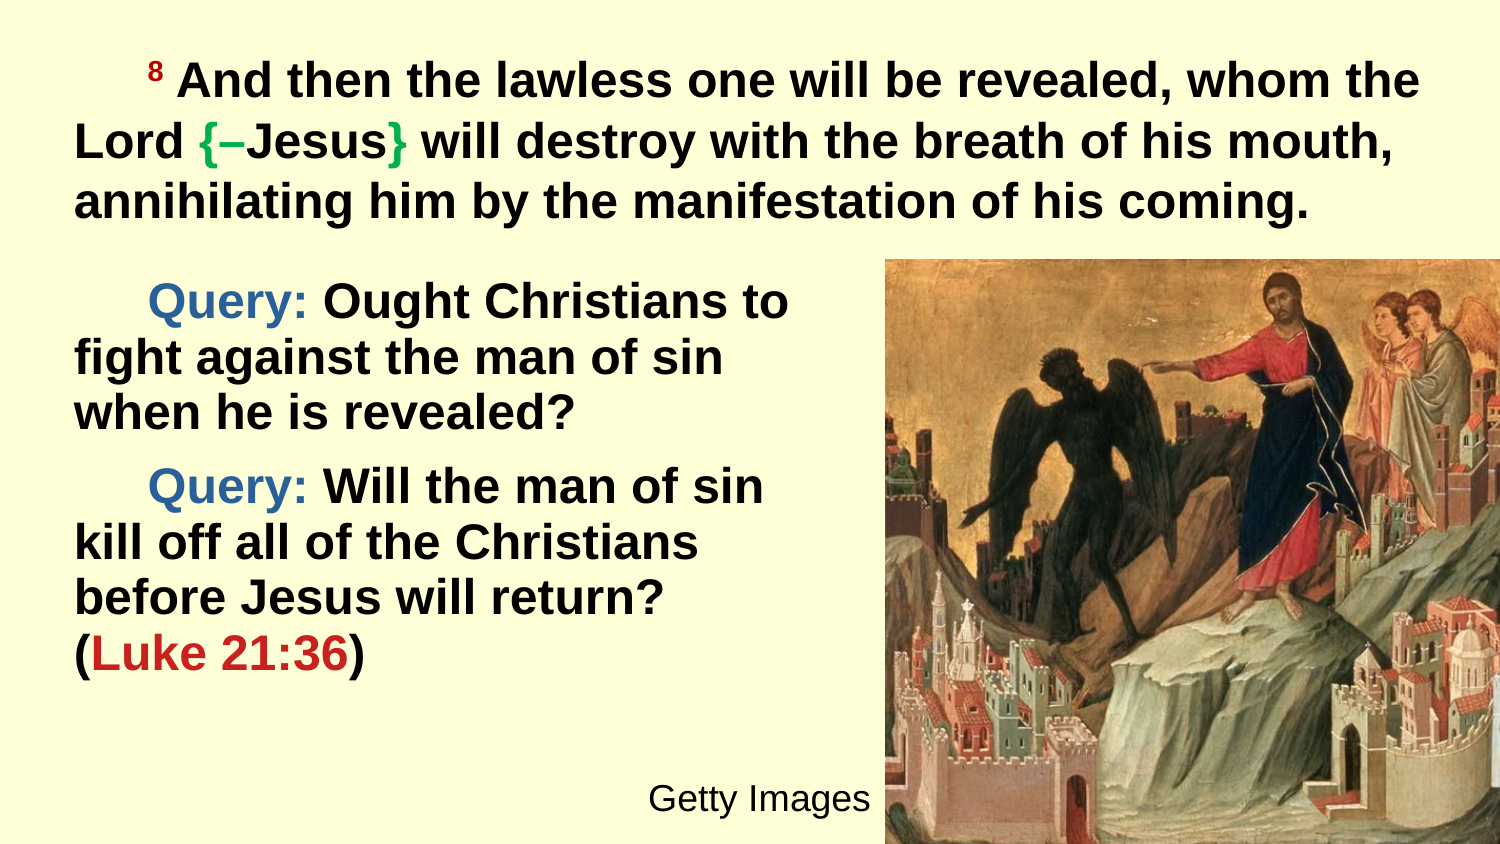

8 And then the lawless one will be revealed, whom the Lord {–Jesus} will destroy with the breath of his mouth, annihilating him by the manifestation of his coming.
	Query: Ought Christians to fight against the man of sin when he is revealed?
	Query: Will the man of sin kill off all of the Christians before Jesus will return?
(Luke 21:36)
Getty Images